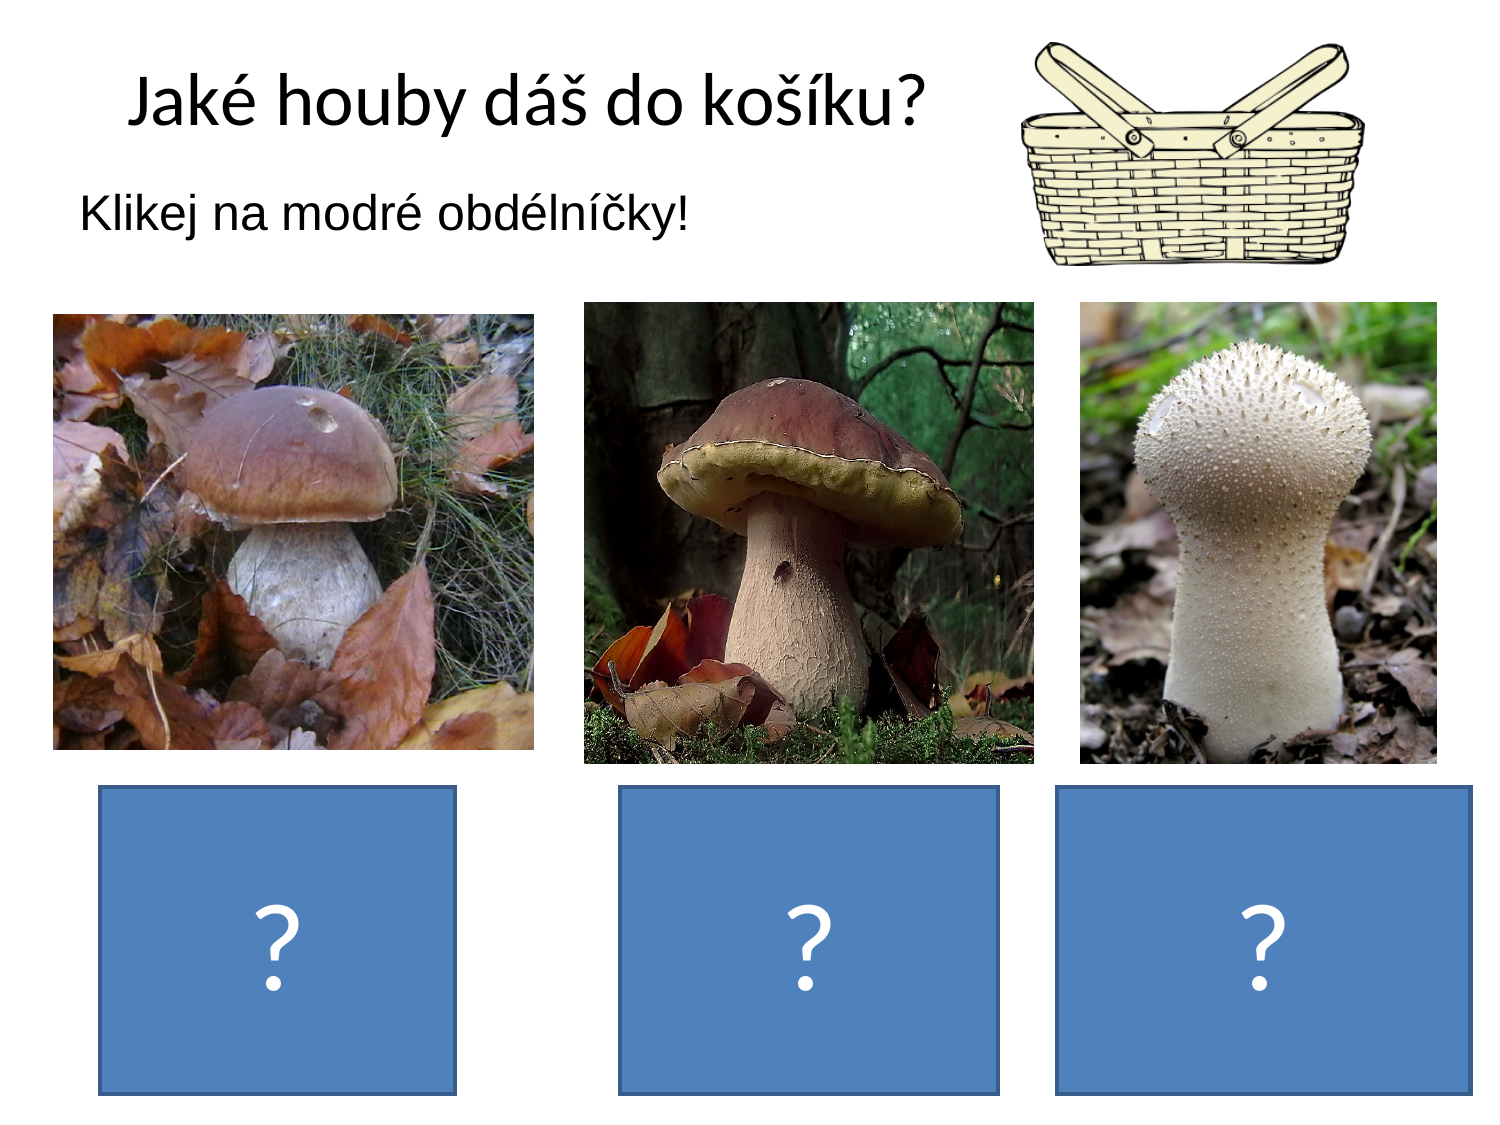

Jaké houby dáš do košíku?
Klikej na modré obdélníčky!
?
?
?
Správně!
Správně!
Správně!
Pýchavka
 obecná
Hřib dubový
Hřib smrkový